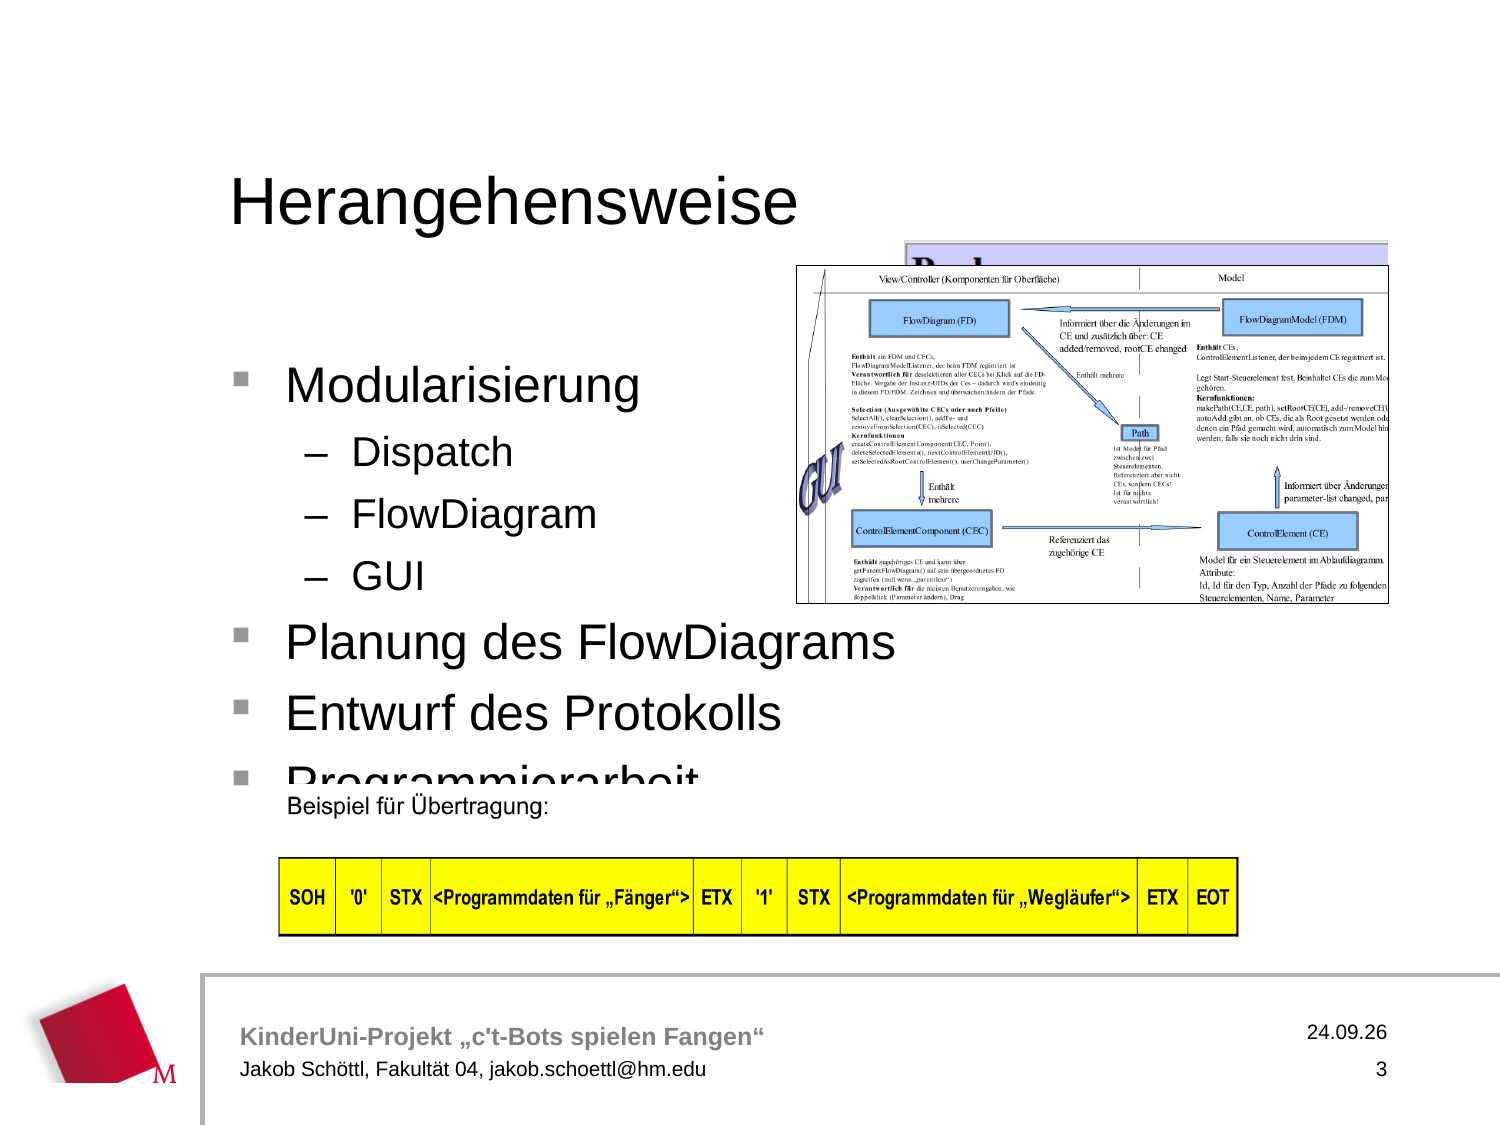

# Herangehensweise
Modularisierung
Dispatch
FlowDiagram
GUI
Planung des FlowDiagrams
Entwurf des Protokolls
Programmierarbeit
3
Prof. Dr. Mustername, Fakultät 33, xyz@hm.edu